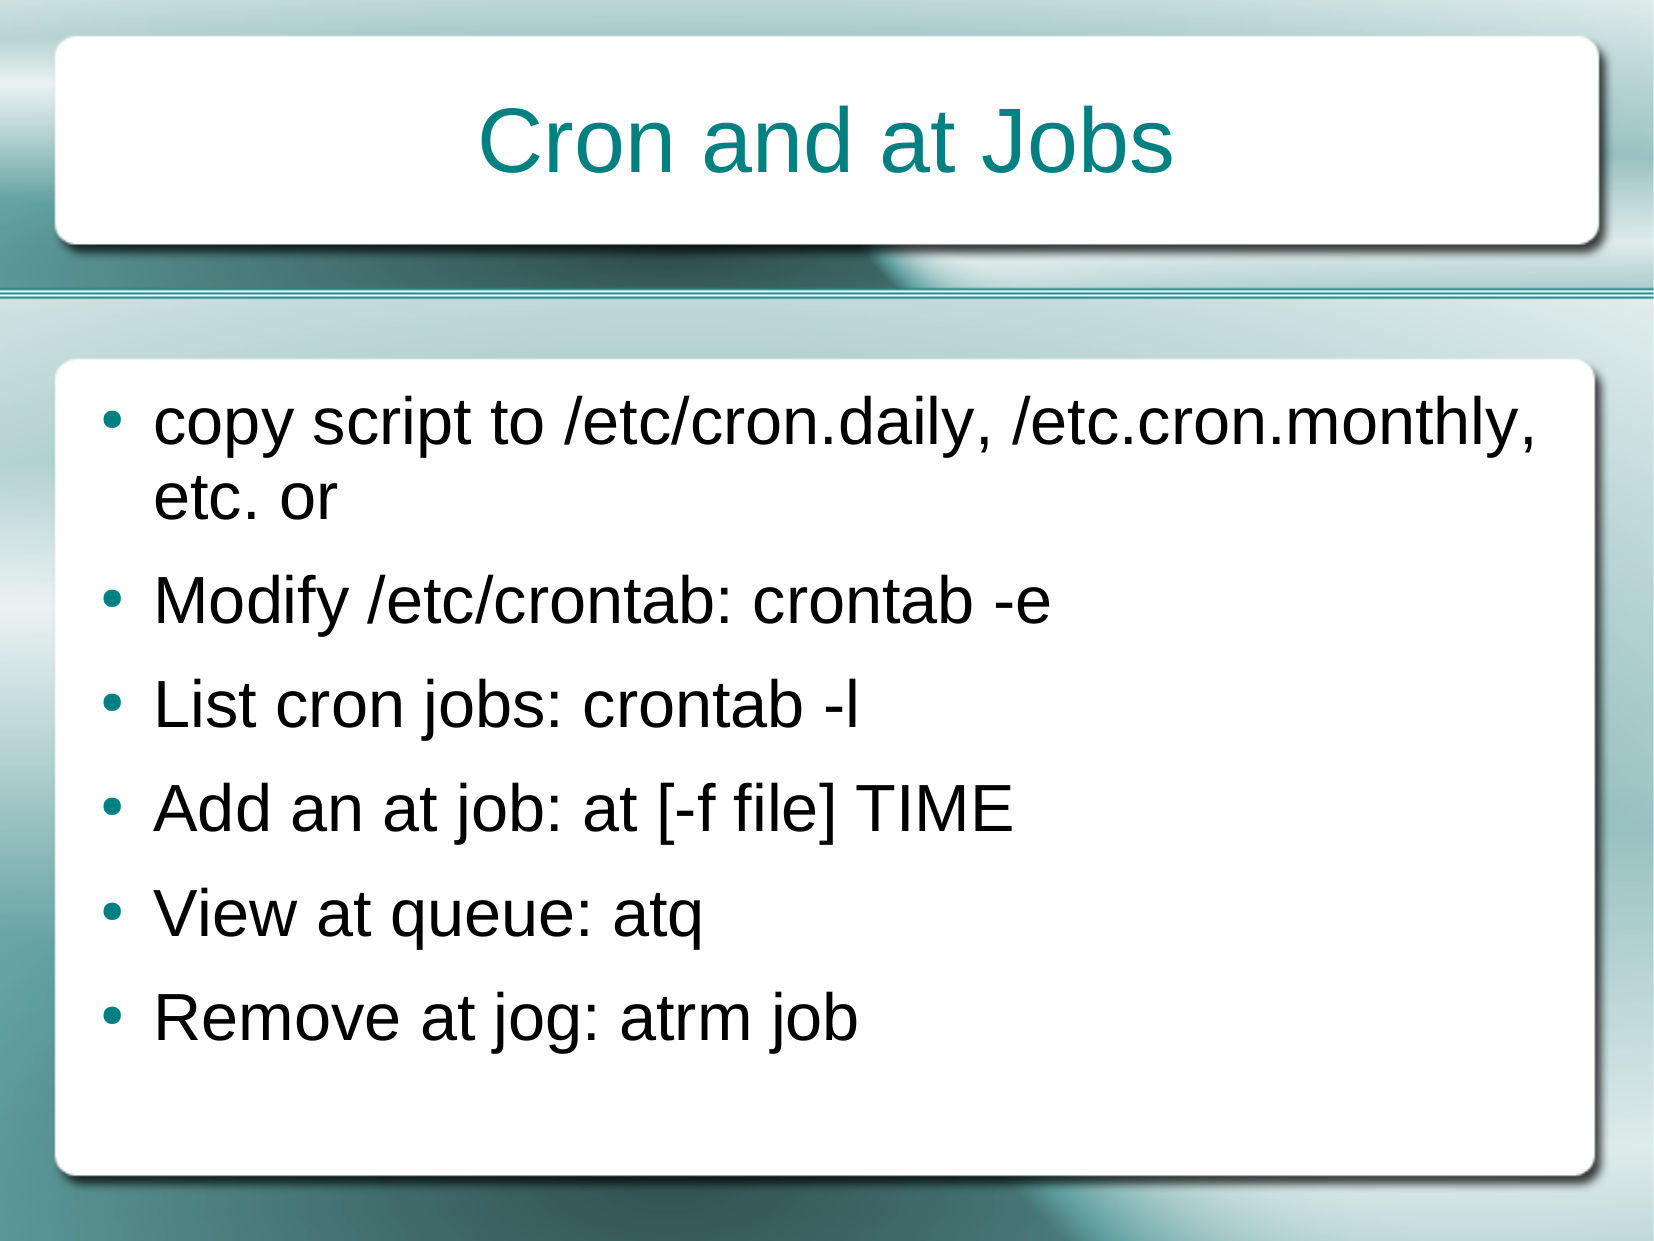

# Cron and at Jobs
copy script to /etc/cron.daily, /etc.cron.monthly, etc. or
Modify /etc/crontab: crontab -e
List cron jobs: crontab -l
Add an at job: at [-f file] TIME
View at queue: atq
Remove at jog: atrm job